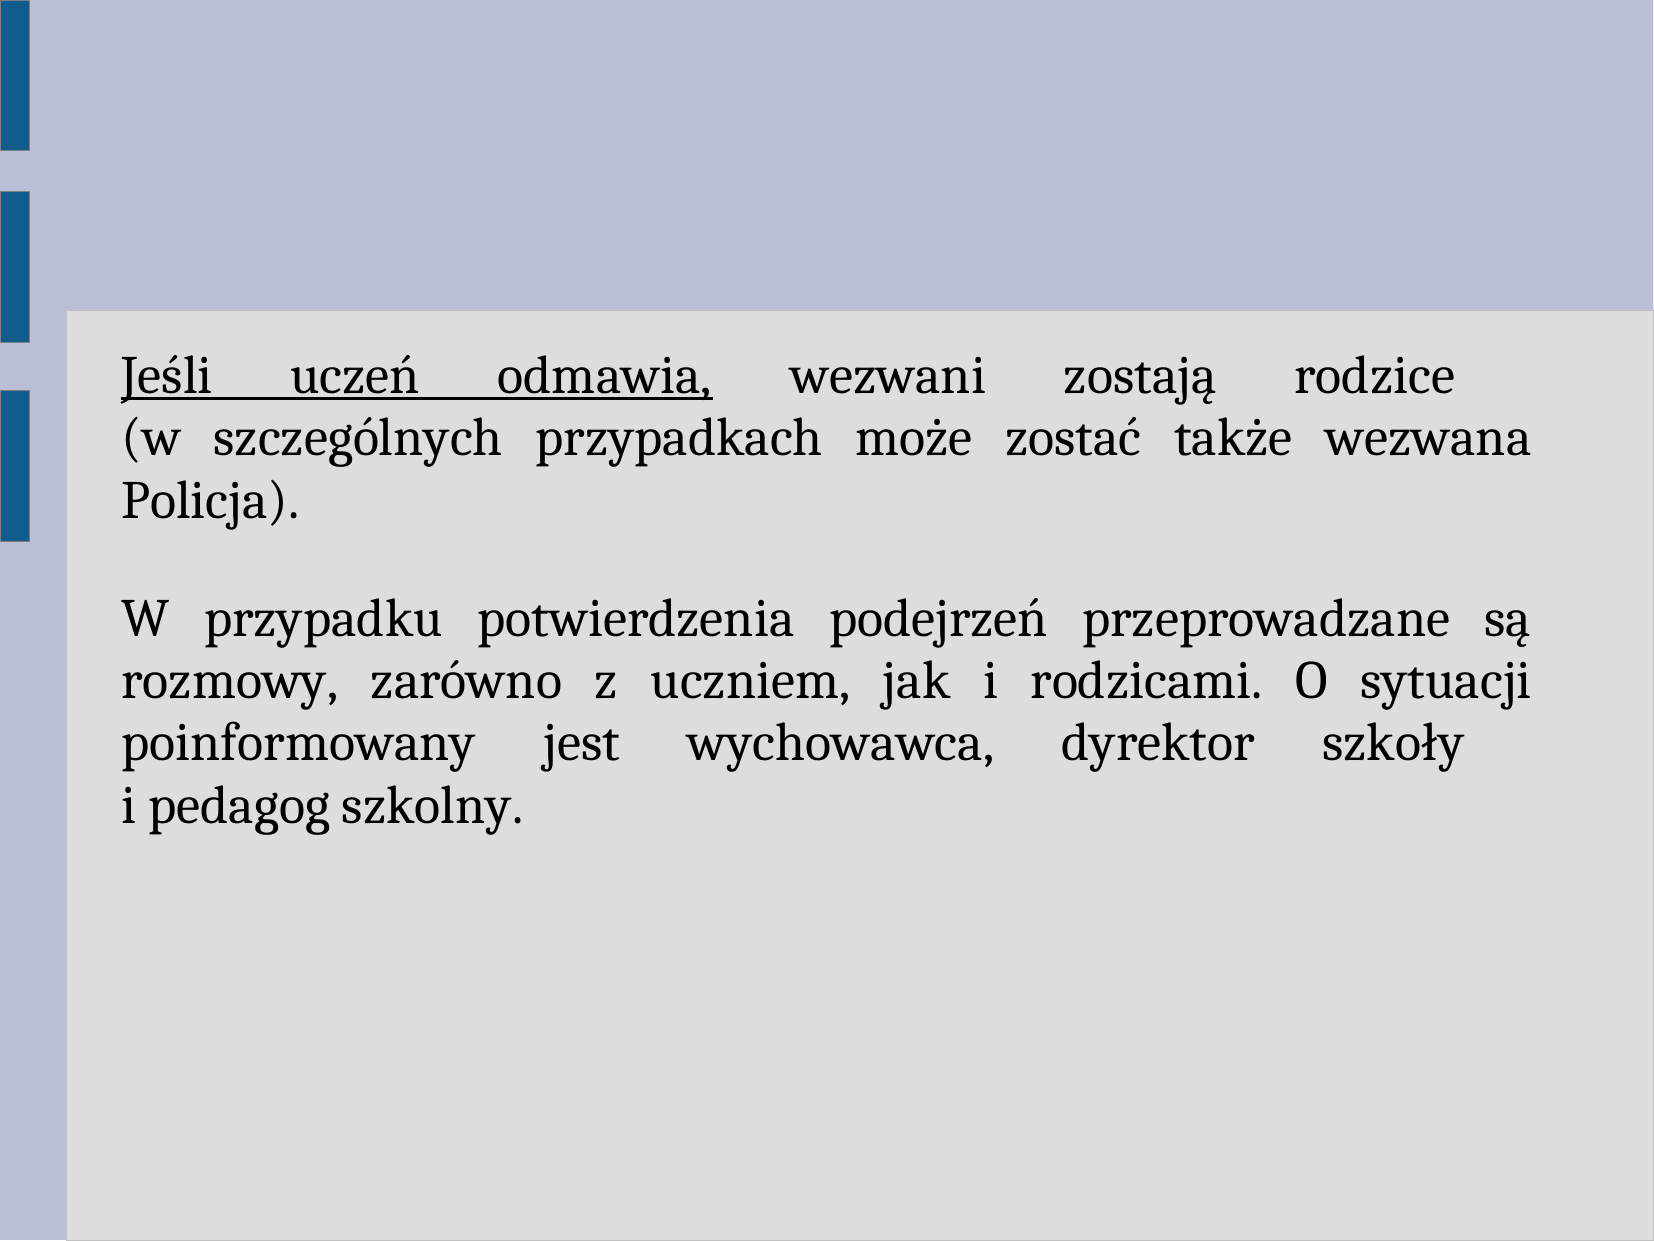

#
Jeśli uczeń odmawia, wezwani zostają rodzice
(w szczególnych przypadkach może zostać także wezwana Policja).
W przypadku potwierdzenia podejrzeń przeprowadzane są rozmowy, zarówno z uczniem, jak i rodzicami. O sytuacji poinformowany jest wychowawca, dyrektor szkoły
i pedagog szkolny.